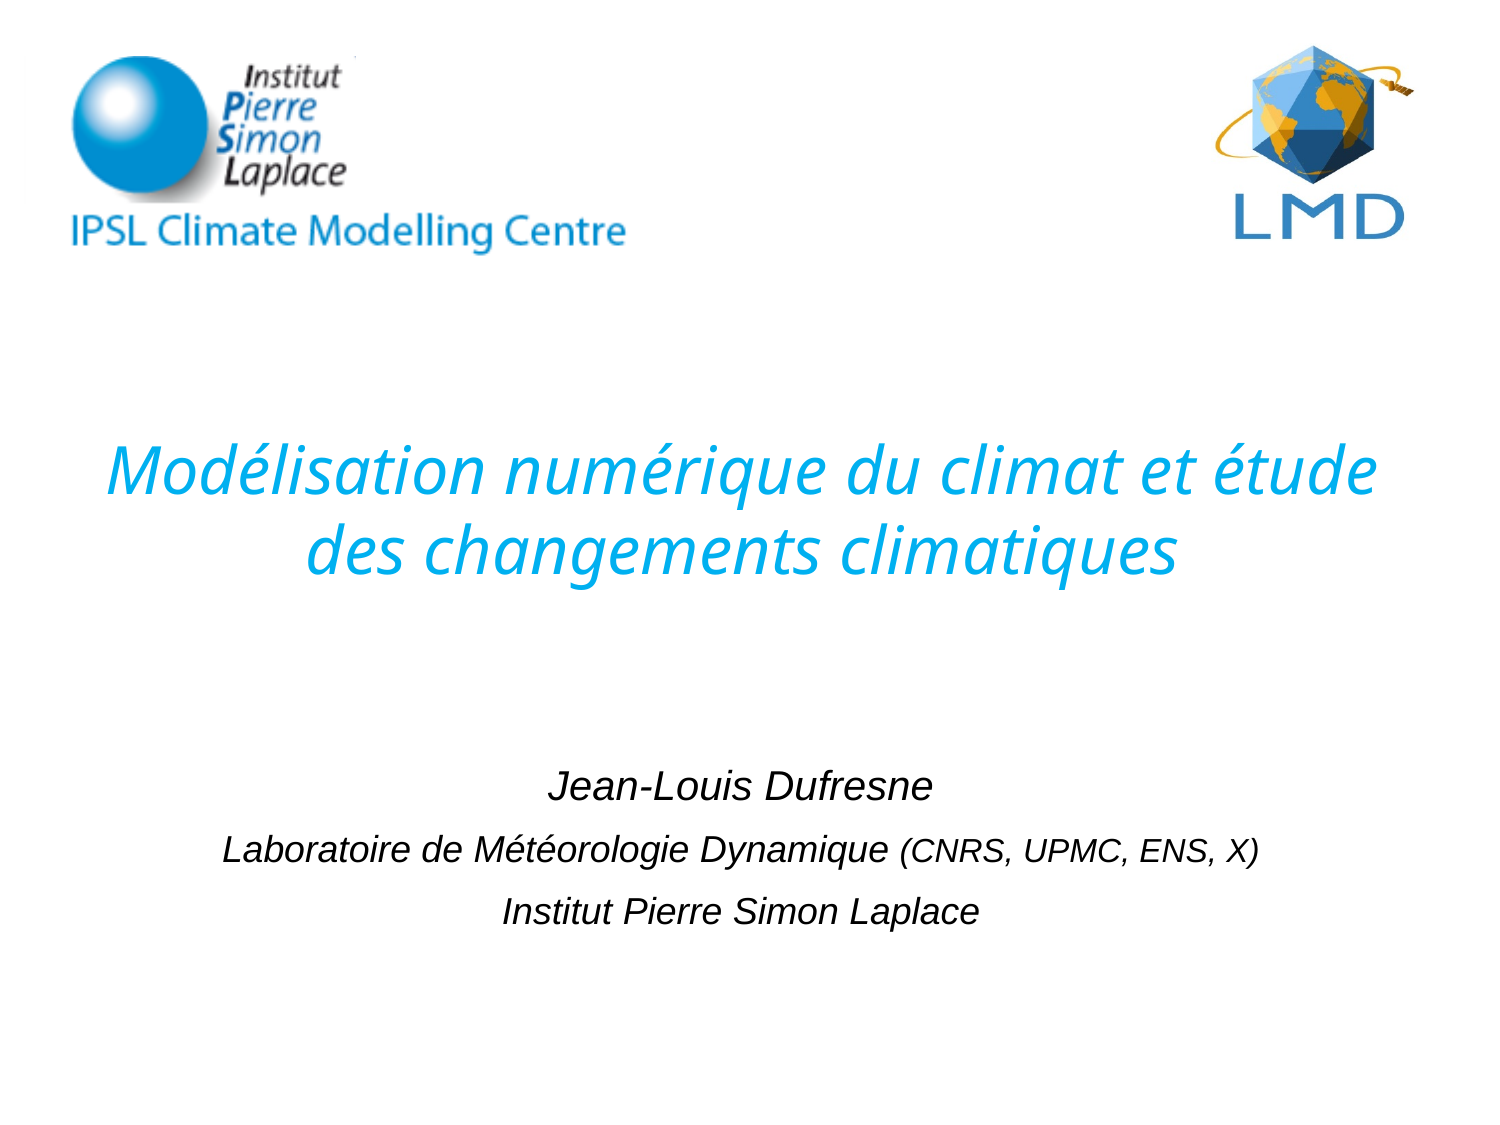

Modélisation numérique du climat et étude des changements climatiques
Jean-Louis Dufresne
Laboratoire de Météorologie Dynamique (CNRS, UPMC, ENS, X)
Institut Pierre Simon Laplace